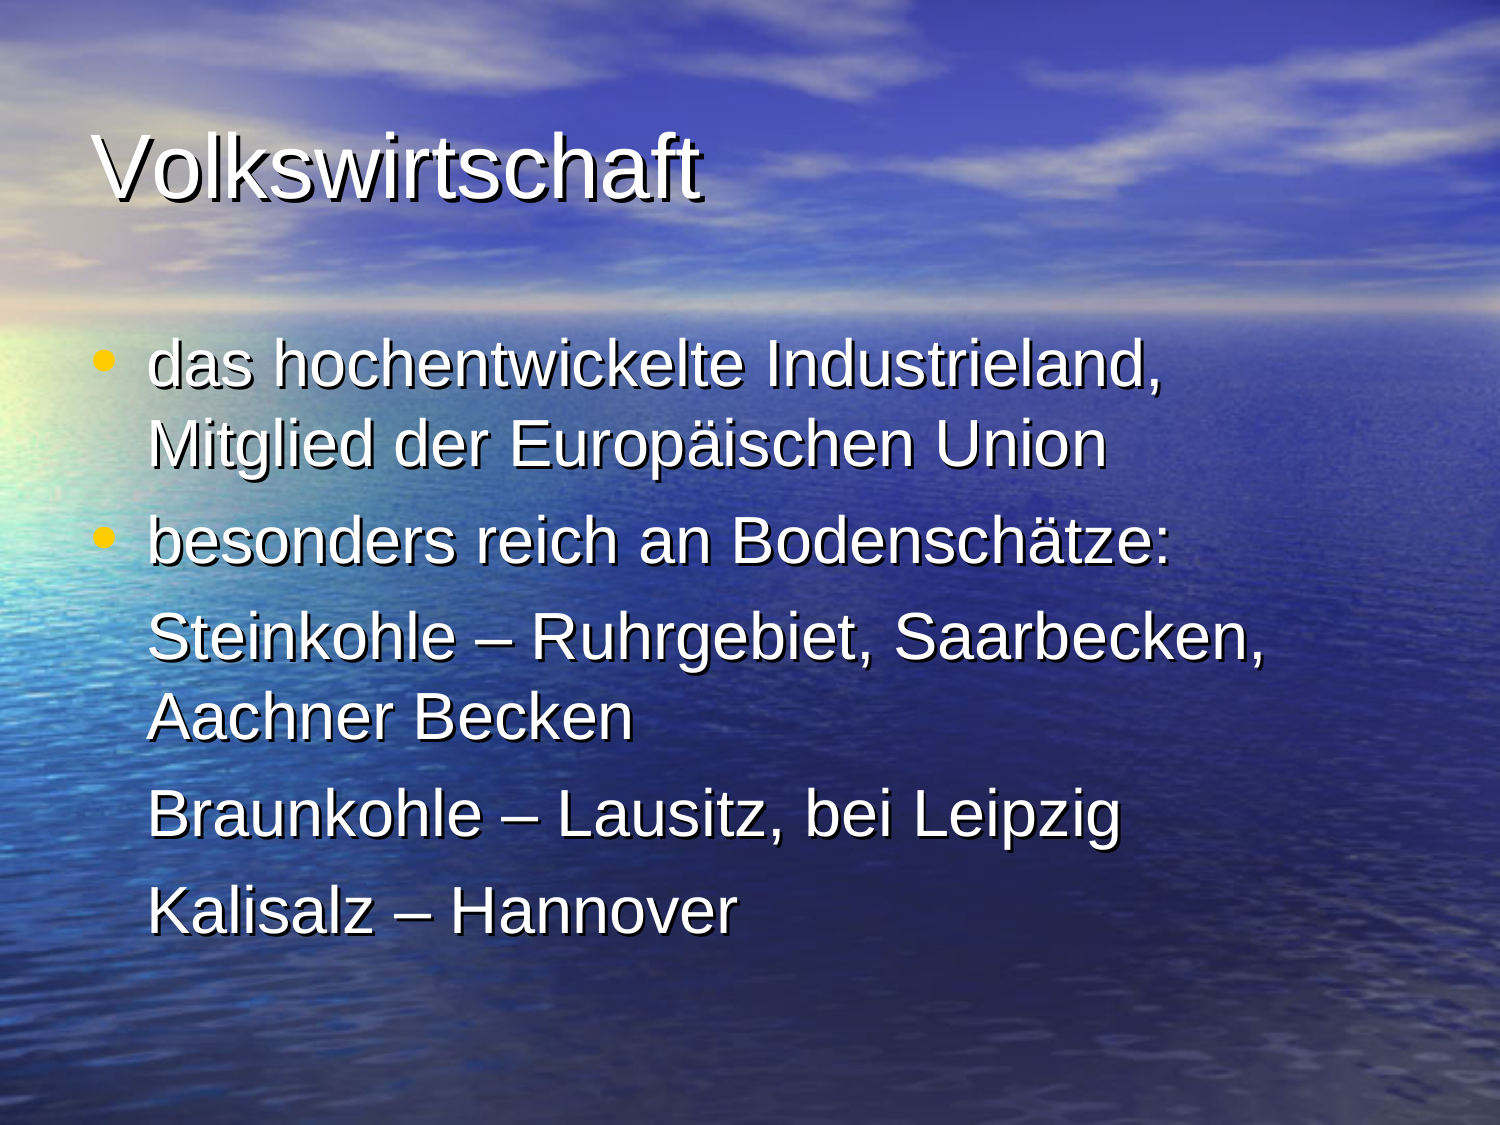

# Volkswirtschaft
das hochentwickelte Industrieland, Mitglied der Europäischen Union
besonders reich an Bodenschätze:
	Steinkohle – Ruhrgebiet, Saarbecken, Aachner Becken
	Braunkohle – Lausitz, bei Leipzig
	Kalisalz – Hannover